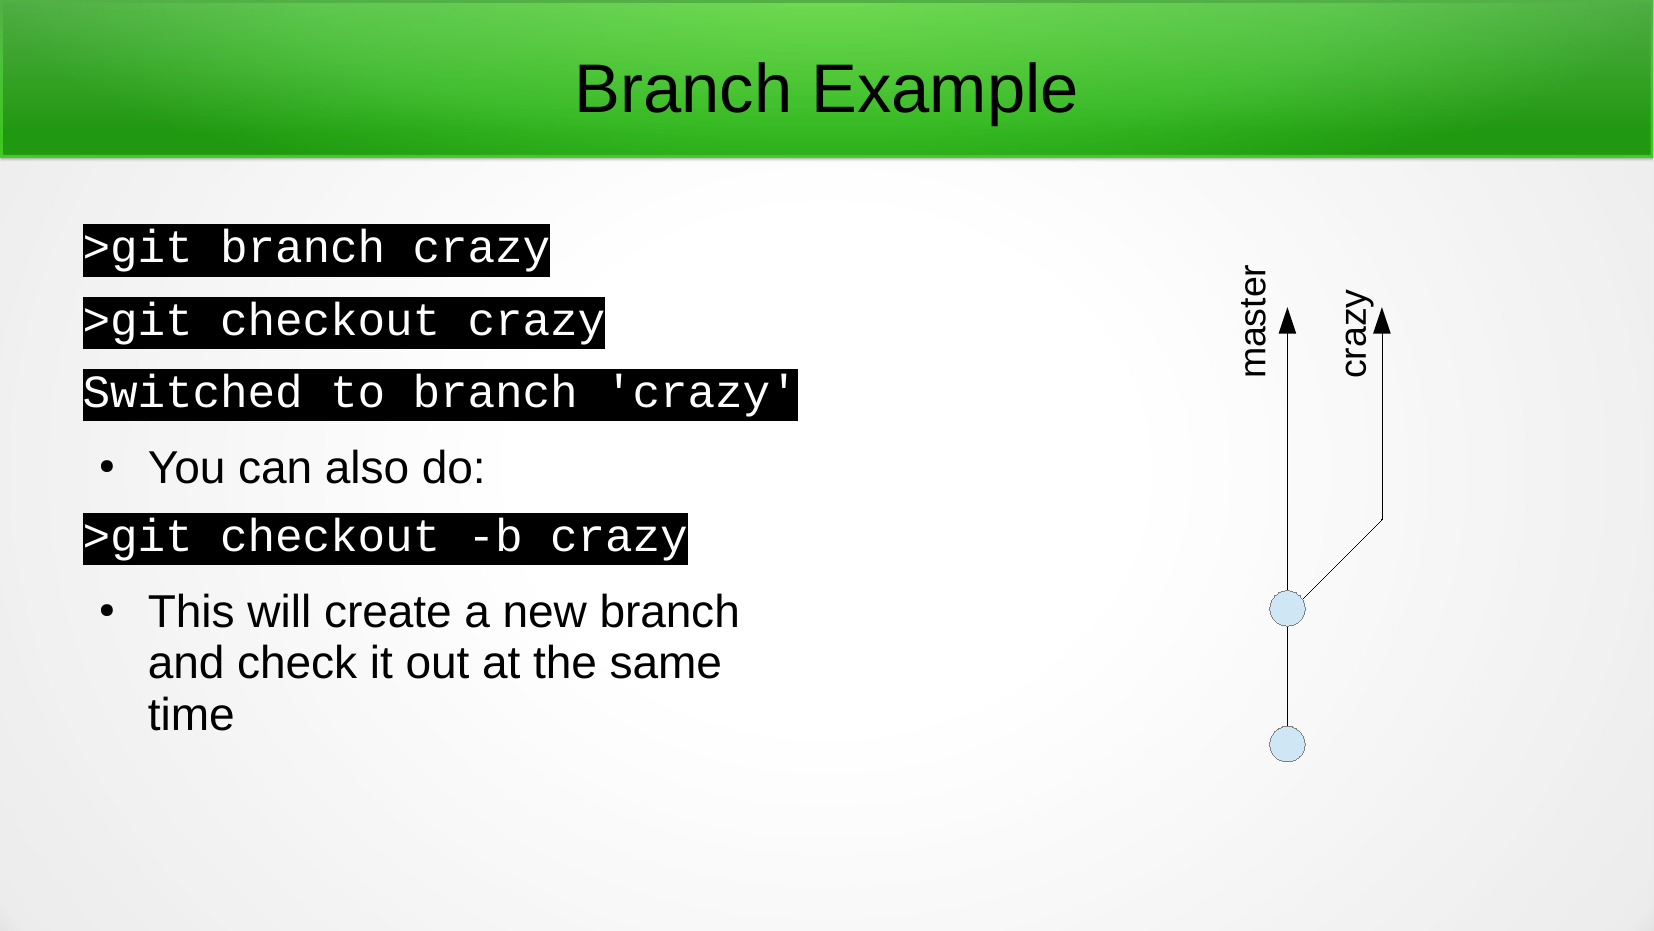

# Branch Example
>git branch crazy
>git checkout crazy
Switched to branch 'crazy'
You can also do:
>git checkout -b crazy
This will create a new branch and check it out at the same time
master
crazy